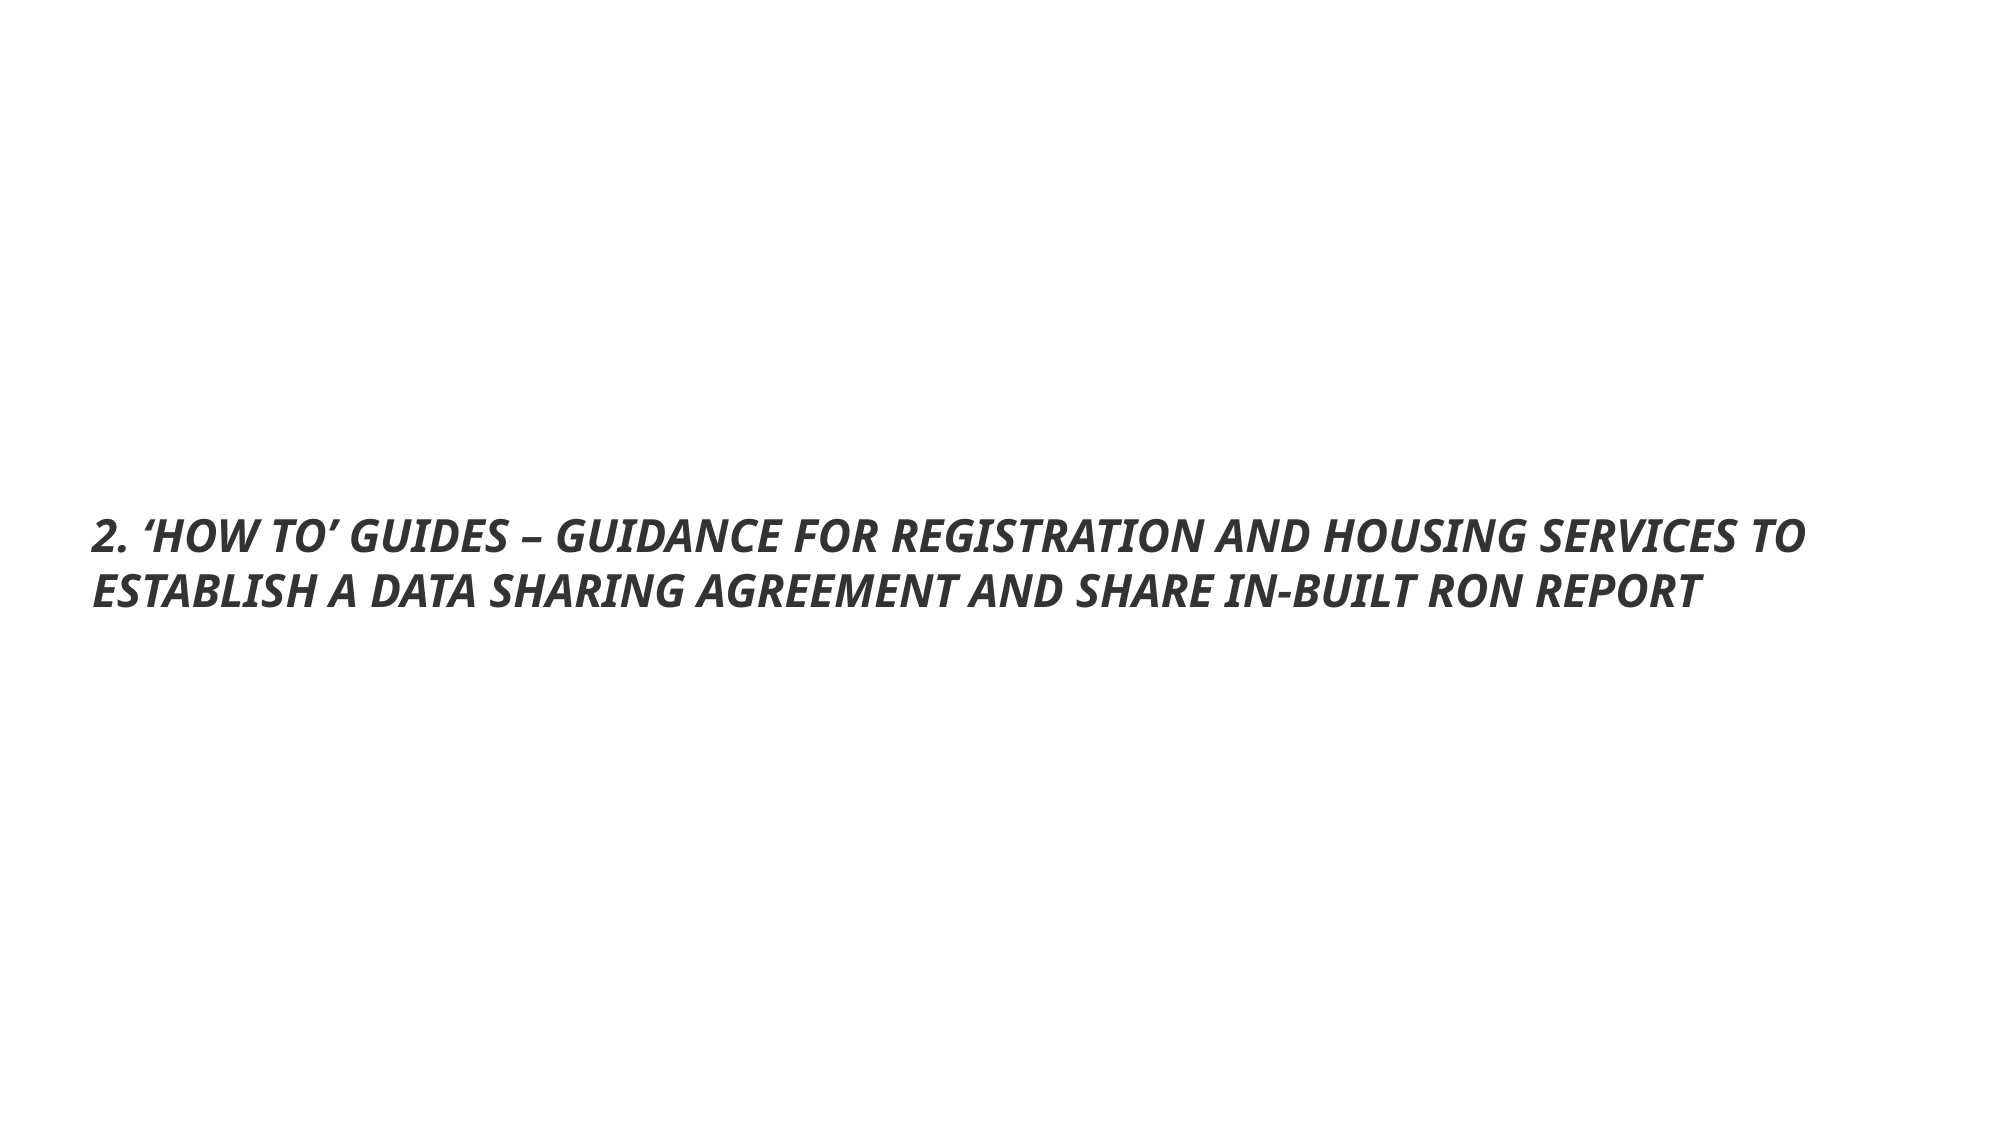

# 2. ‘HOW TO’ GUIDES – GUIDANCE FOR REGISTRATION AND HOUSING SERVICES TO ESTABLISH A DATA SHARING AGREEMENT AND SHARE IN-BUILT RON REPORT